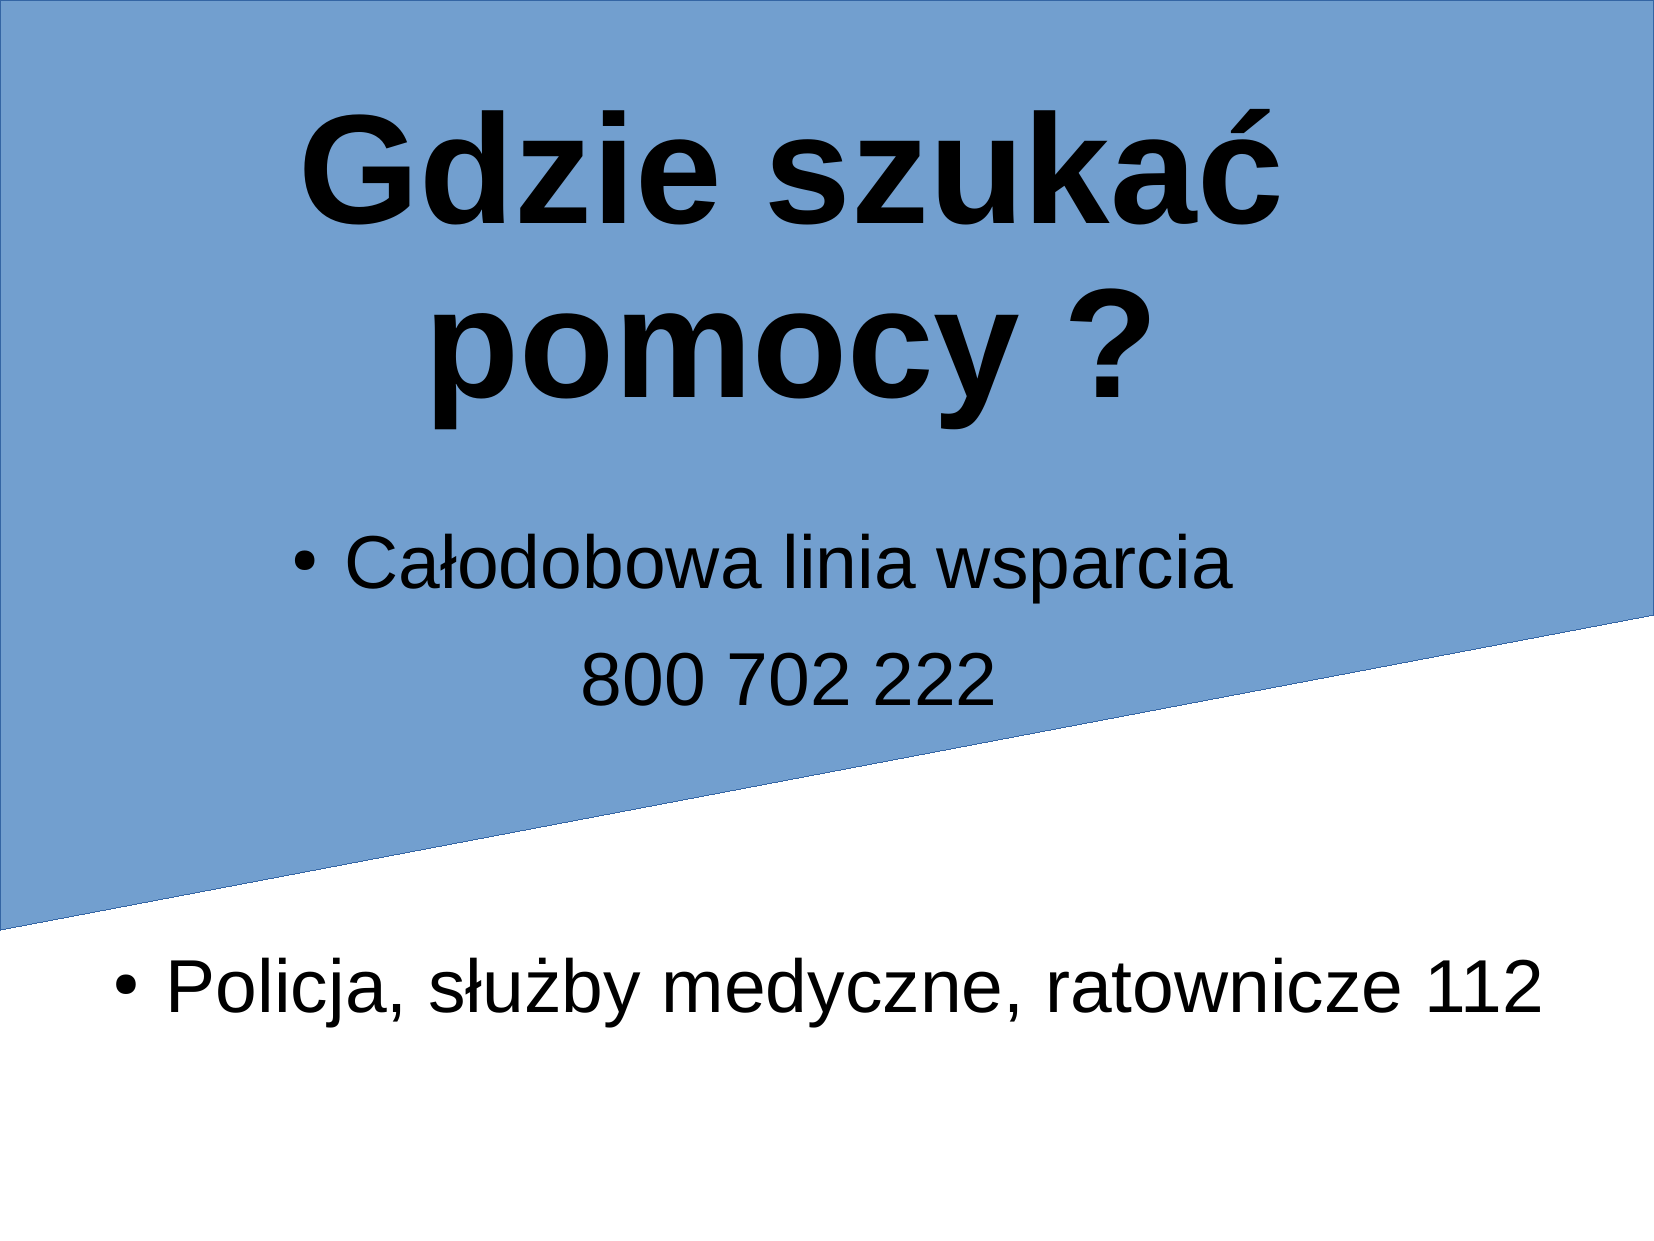

# Gdzie szukać pomocy ?
Całodobowa linia wsparcia
800 702 222
Policja, służby medyczne, ratownicze 112